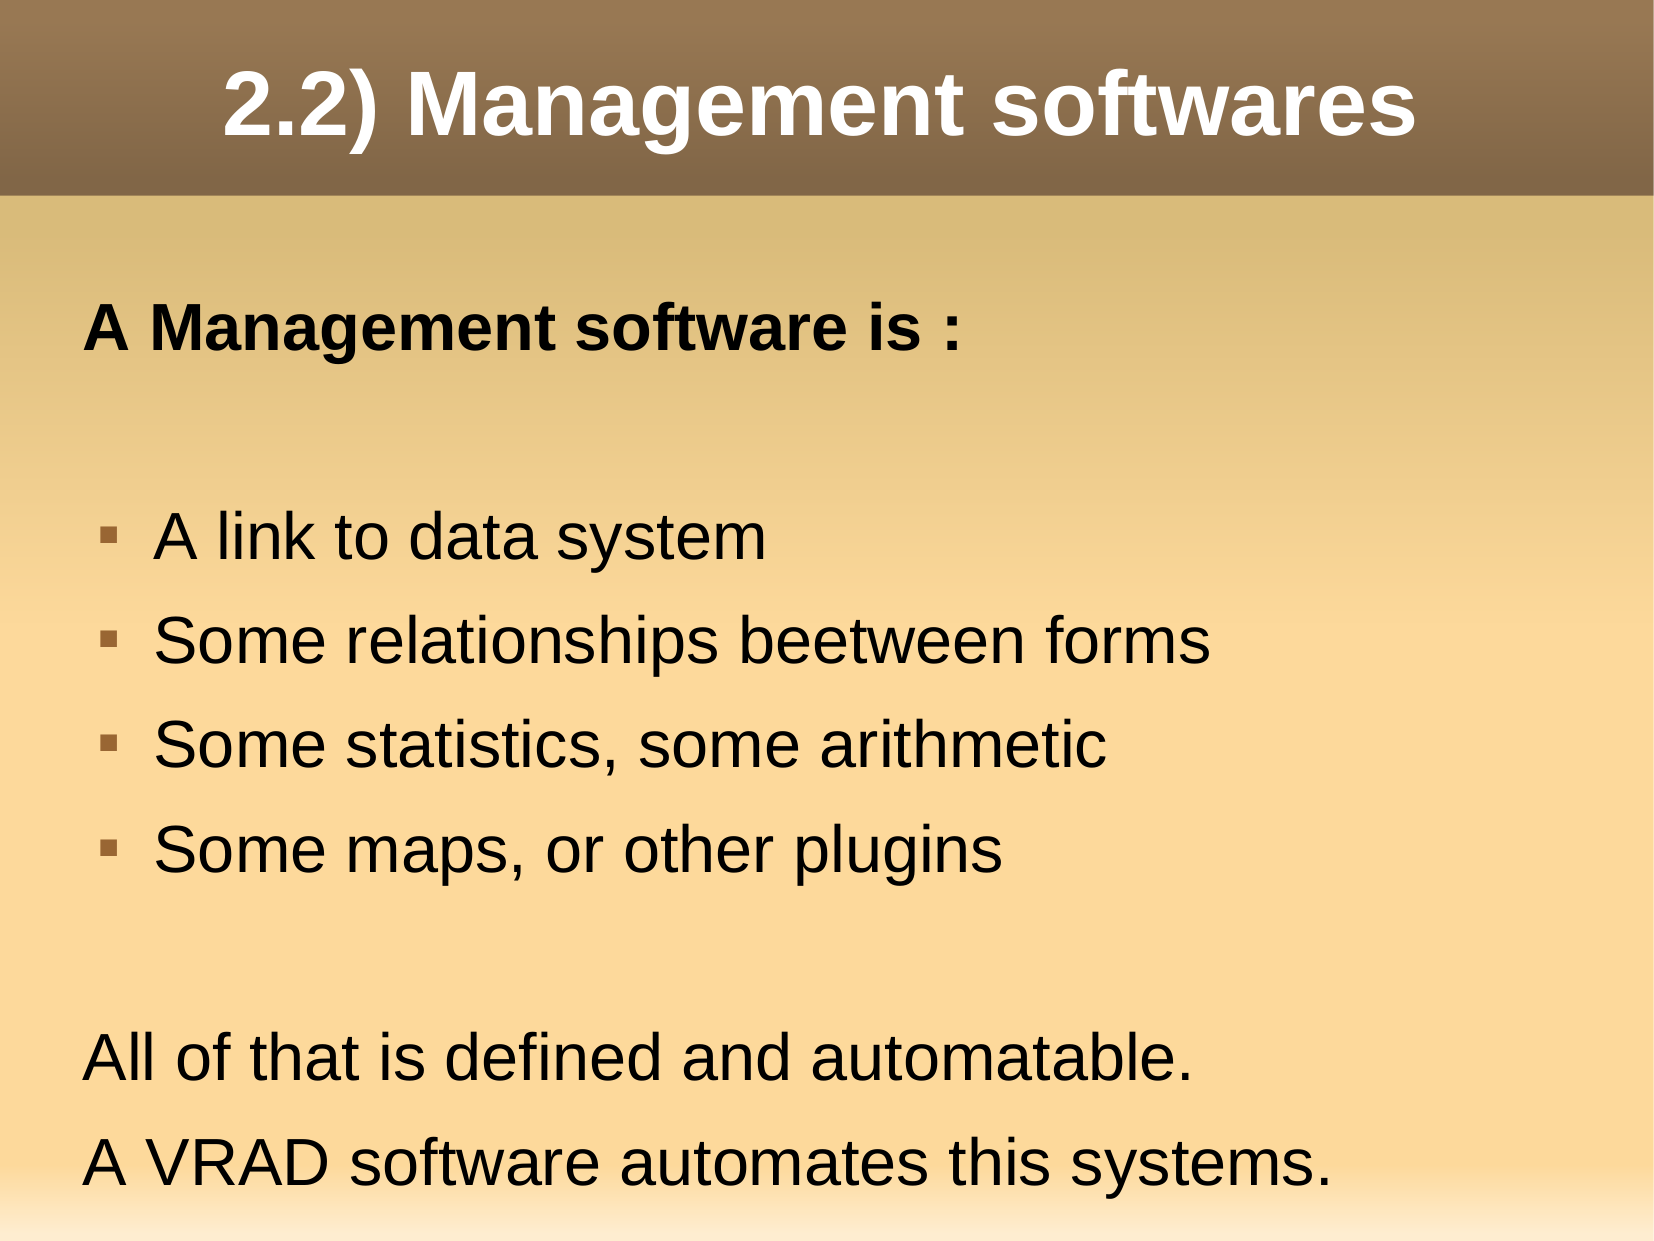

# 2.2) Management softwares
A Management software is :
A link to data system
Some relationships beetween forms
Some statistics, some arithmetic
Some maps, or other plugins
All of that is defined and automatable.
A VRAD software automates this systems.